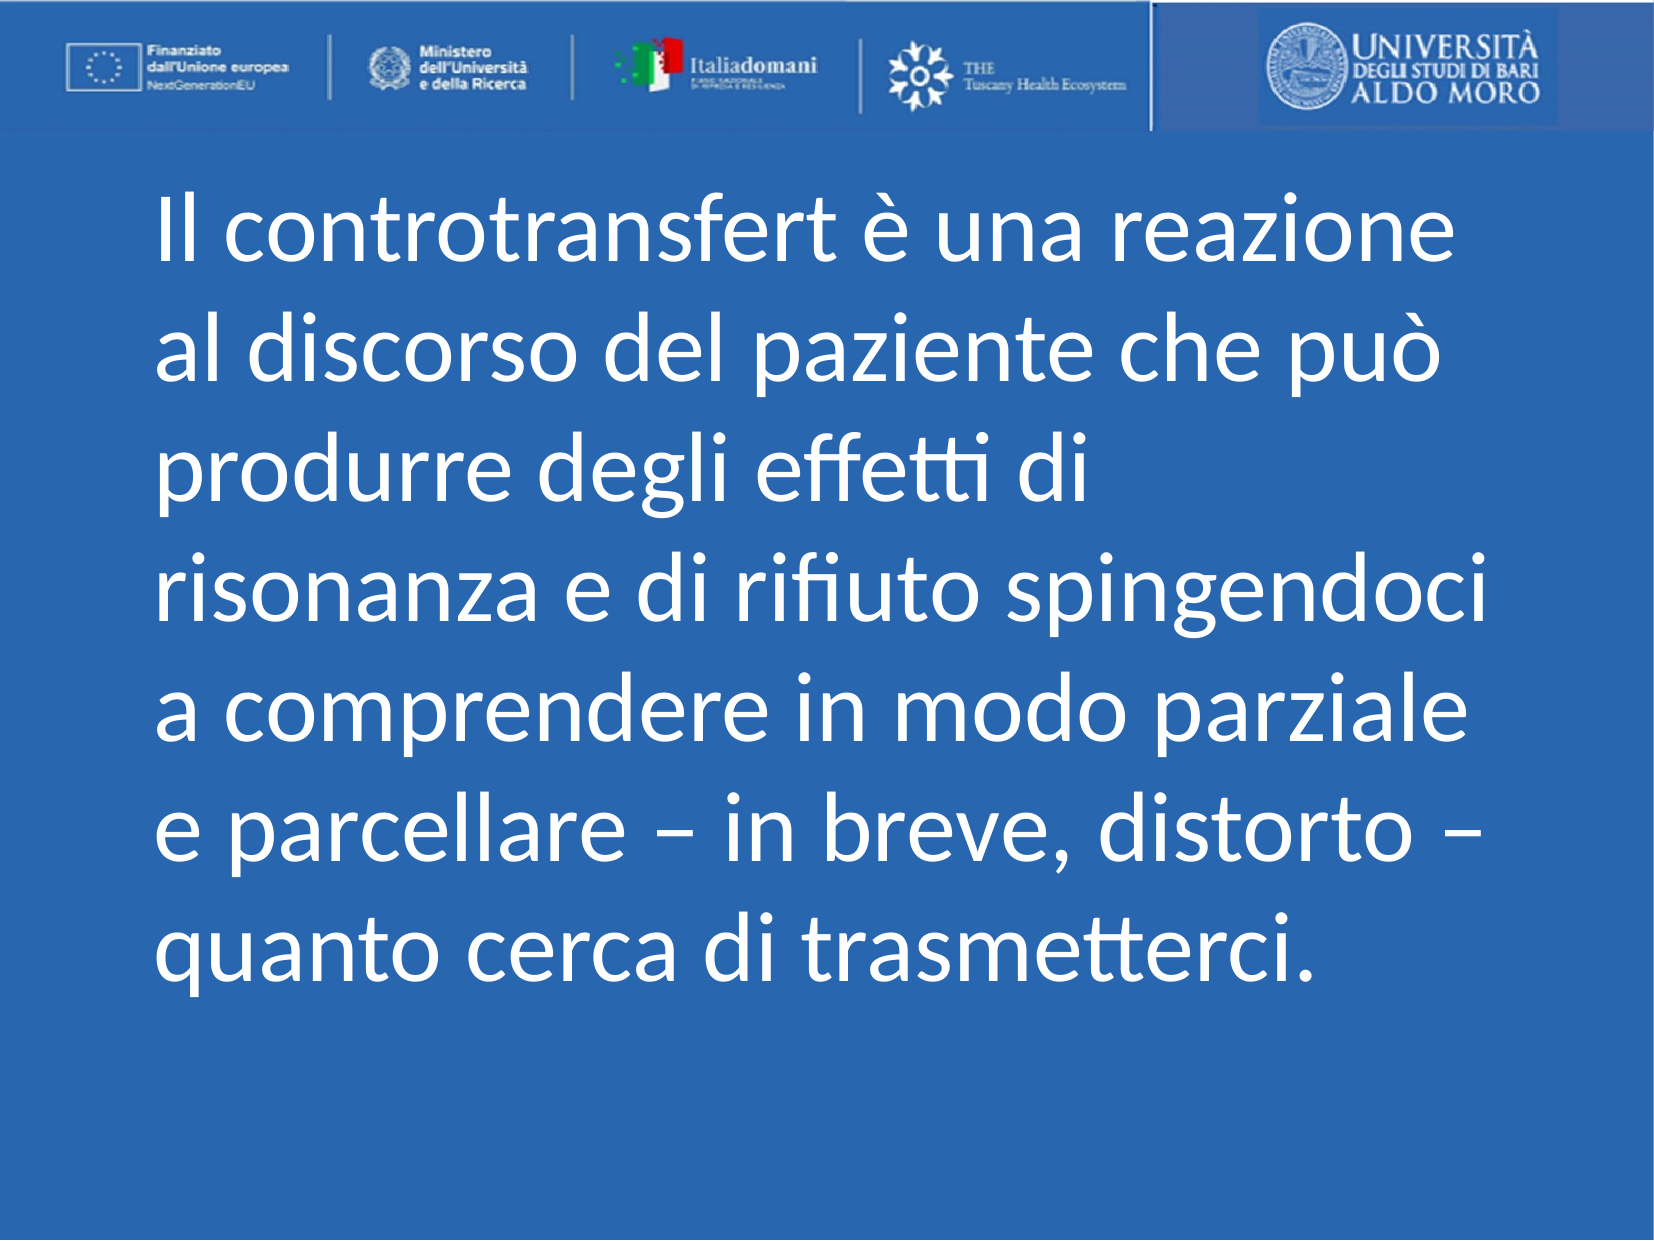

# Il controtransfert è una reazione al discorso del paziente che può produrre degli effetti di risonanza e di rifiuto spingendoci a comprendere in modo parziale e parcellare – in breve, distorto – quanto cerca di trasmetterci.
			 info@etnopsi.it